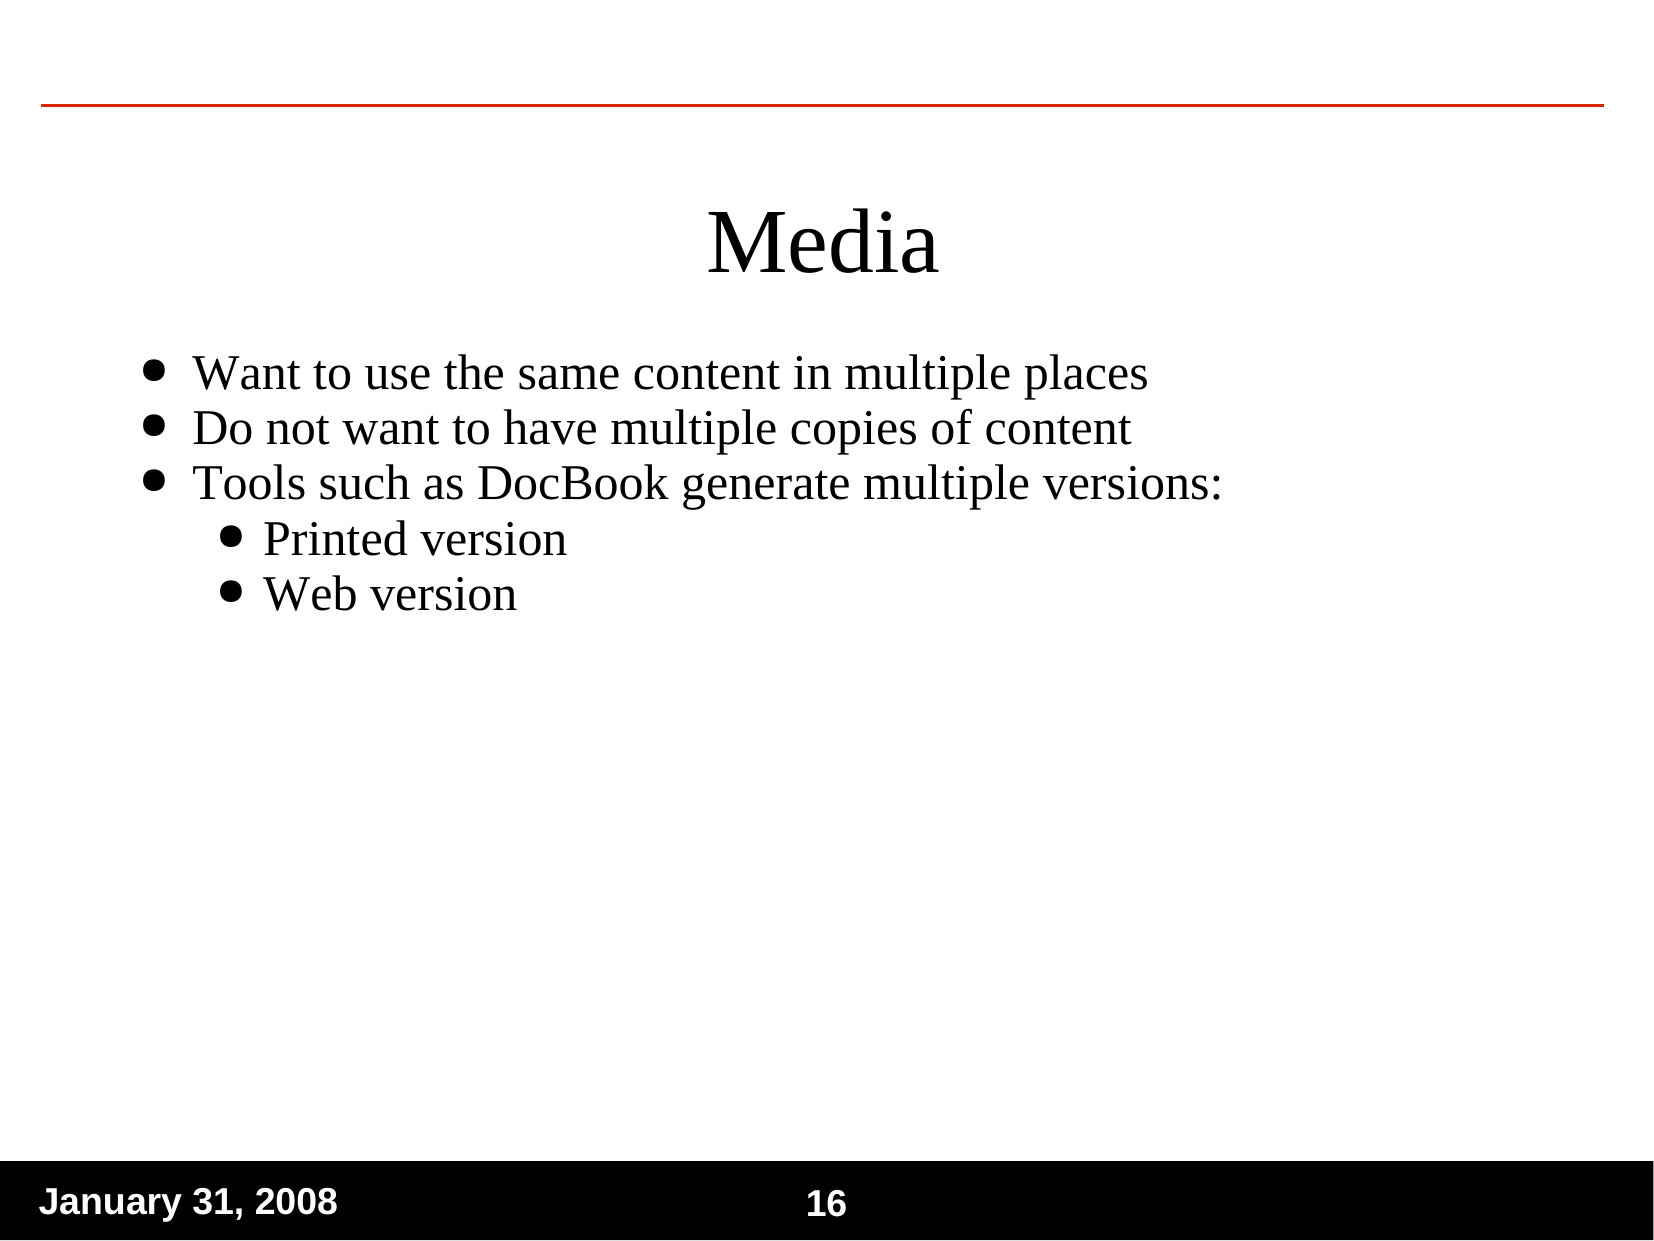

# Media
Want to use the same content in multiple places
Do not want to have multiple copies of content
Tools such as DocBook generate multiple versions:
Printed version
Web version